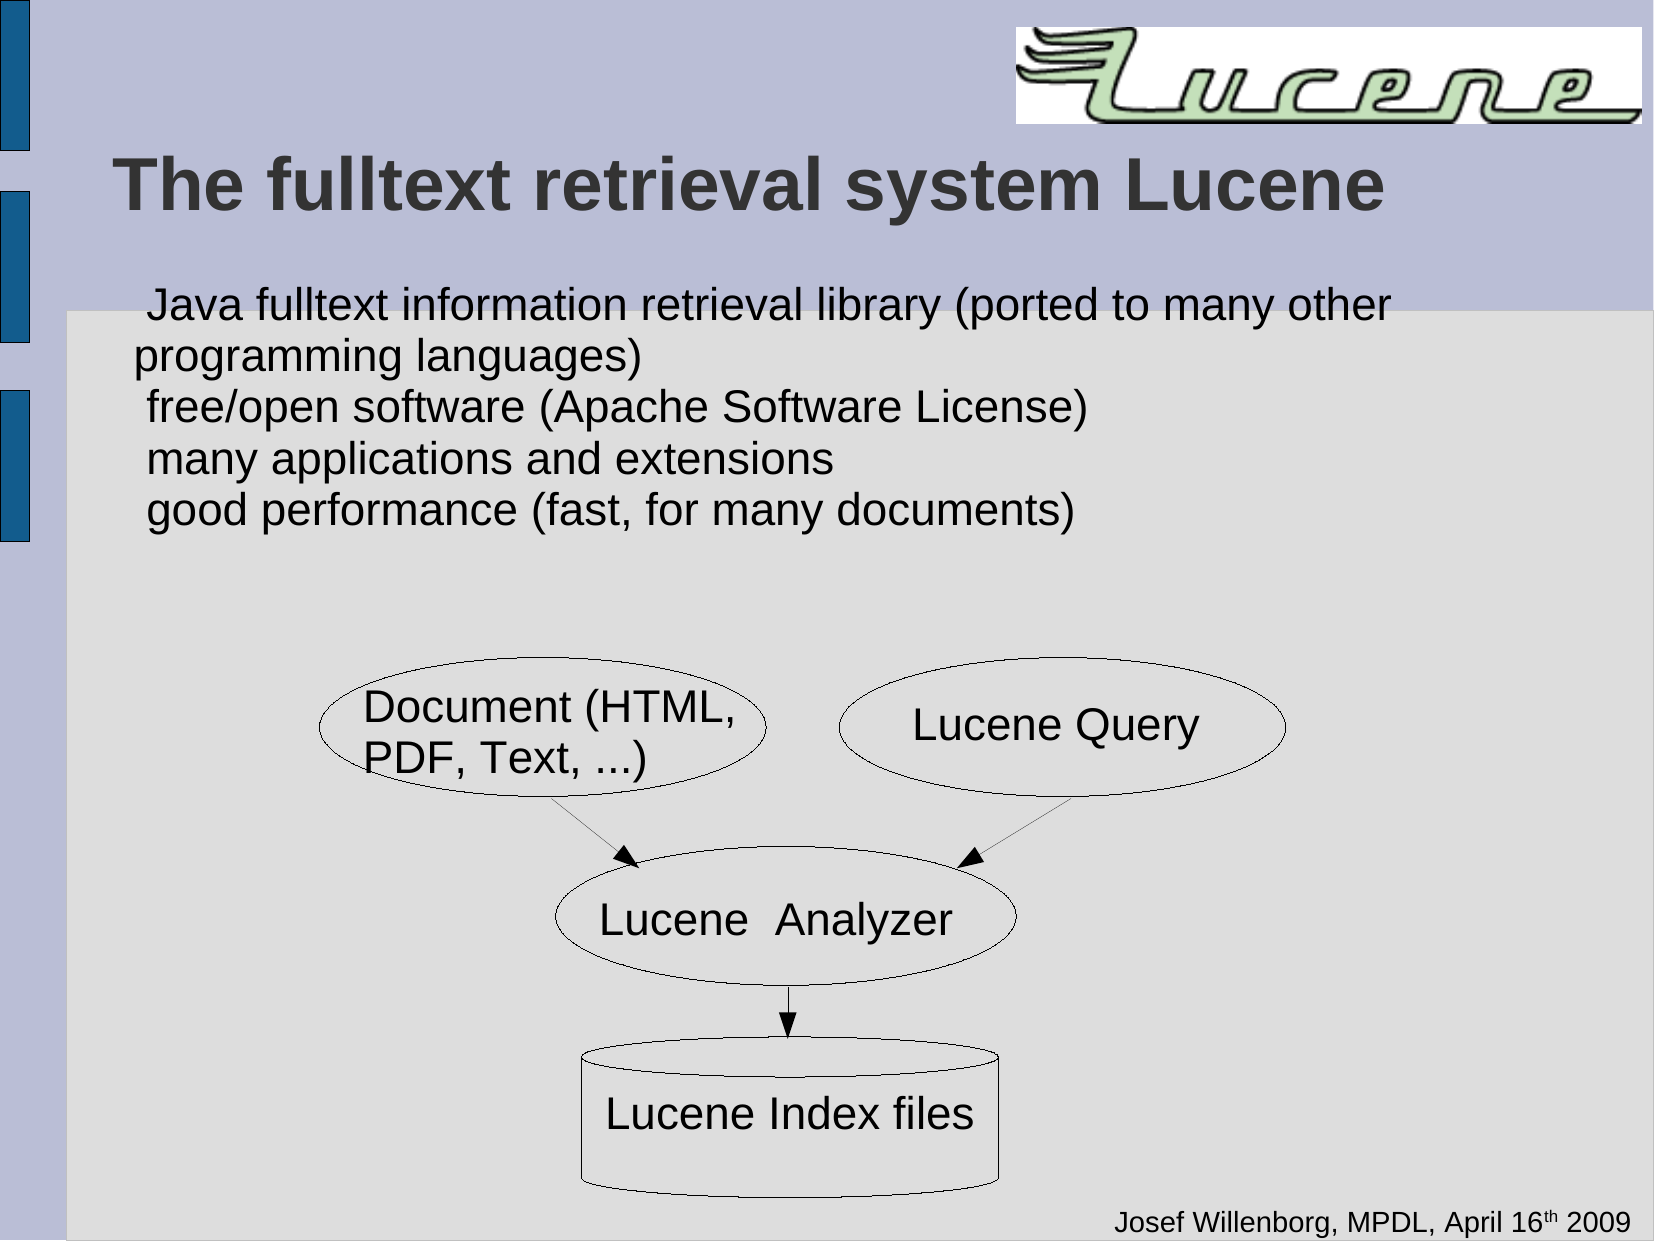

# The fulltext retrieval system Lucene
 Java fulltext information retrieval library (ported to many other programming languages)
 free/open software (Apache Software License)
 many applications and extensions
 good performance (fast, for many documents)
Document (HTML,
PDF, Text, ...)
Lucene Query
Lucene Analyzer
Lucene Index files